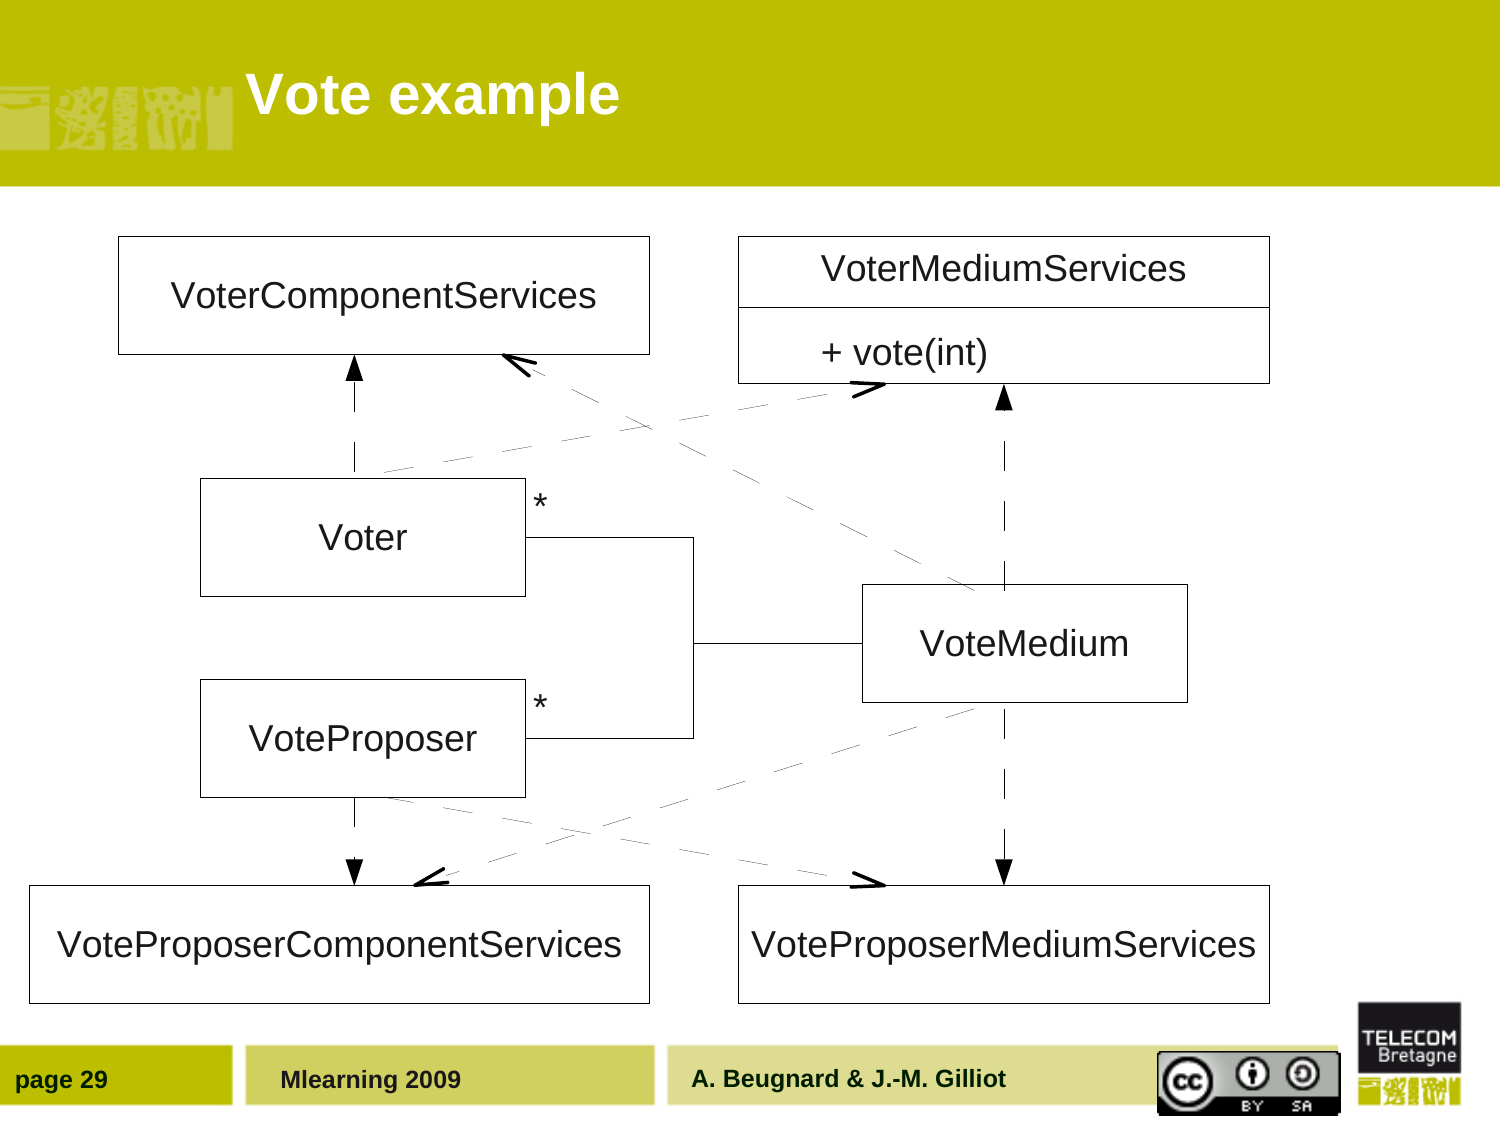

# Vote example
VoterComponentServices
VoterMediumServices
+ vote(int)
Voter
*
VoteMedium
VoteProposer
*
VoteProposerComponentServices
VoteProposerMediumServices
29